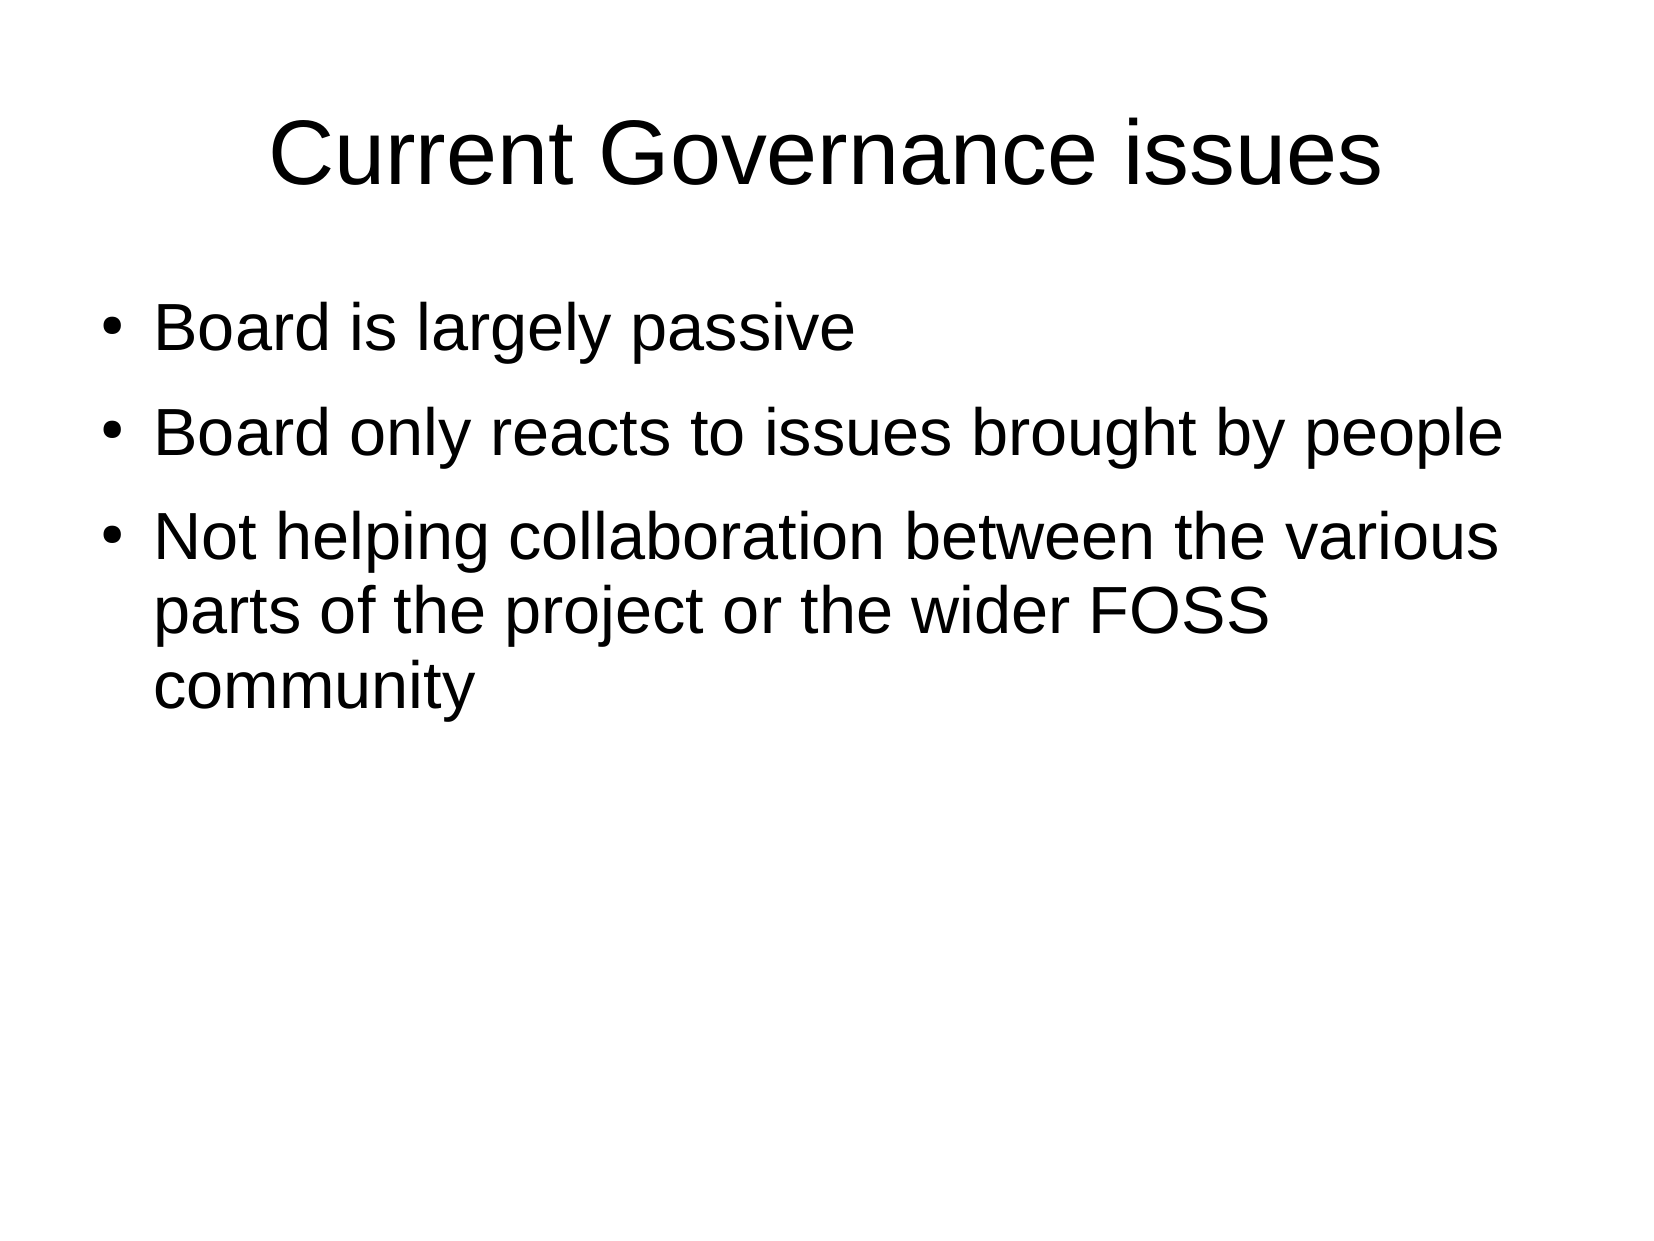

# Current Governance issues
Board is largely passive
Board only reacts to issues brought by people
Not helping collaboration between the various parts of the project or the wider FOSS community